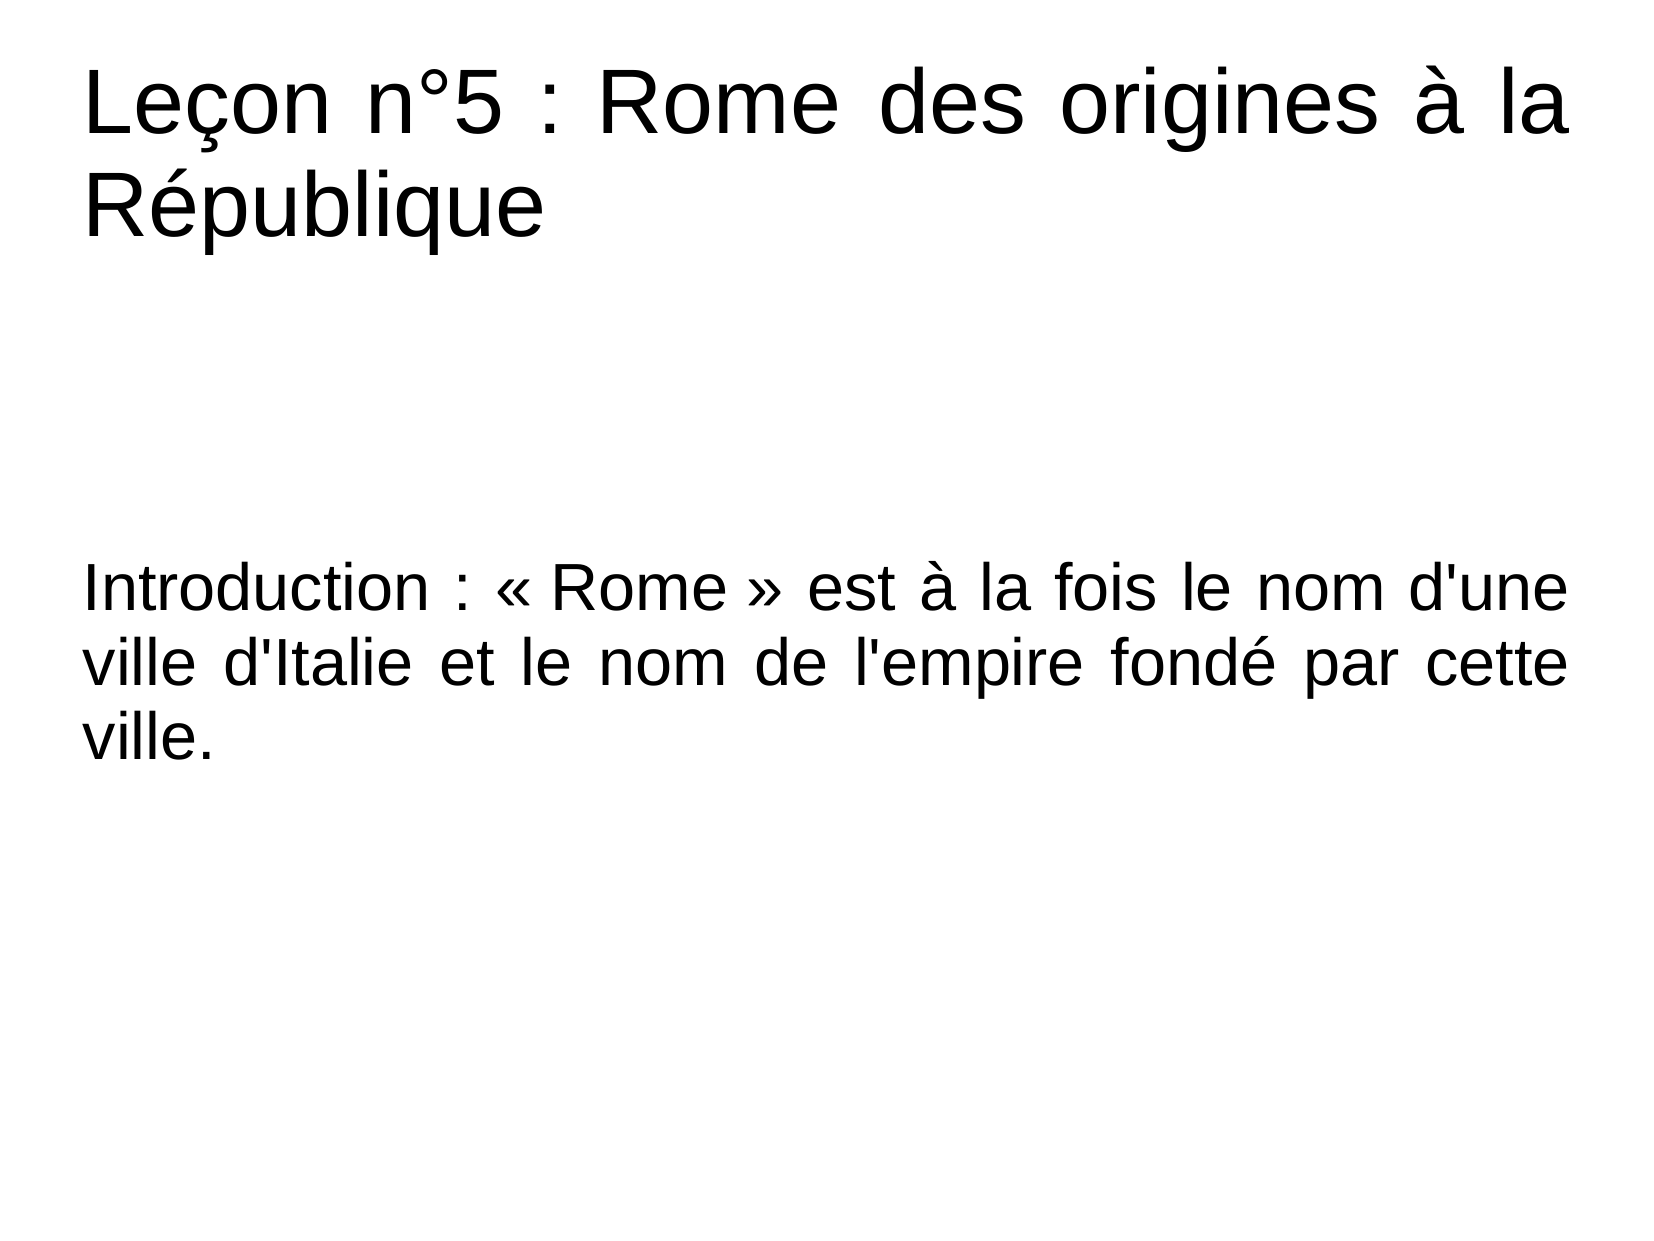

# Leçon n°5 : Rome	 des origines à la République
Introduction : « Rome » est à la fois le nom d'une ville d'Italie et le nom de l'empire fondé par cette ville.